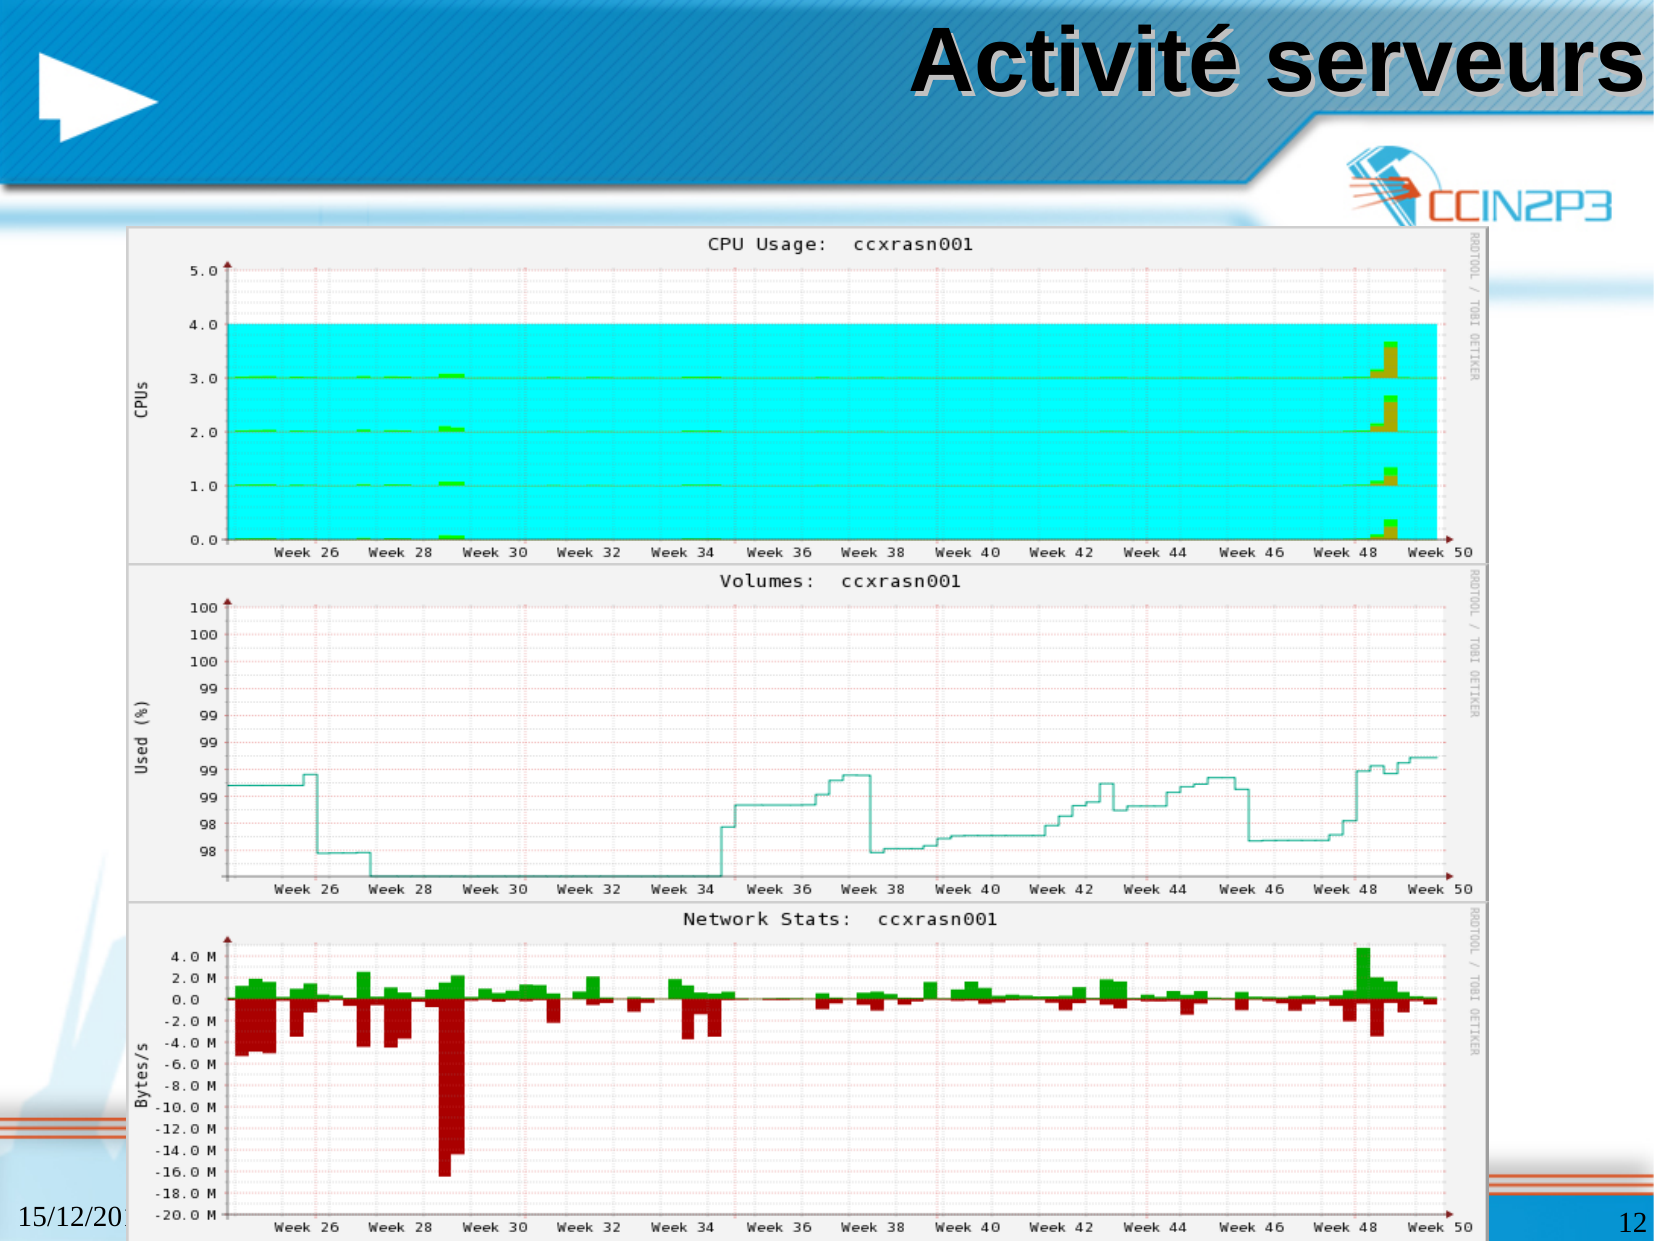

# Activité serveurs
15/12/2011
Reunion LCG T1-AF
12